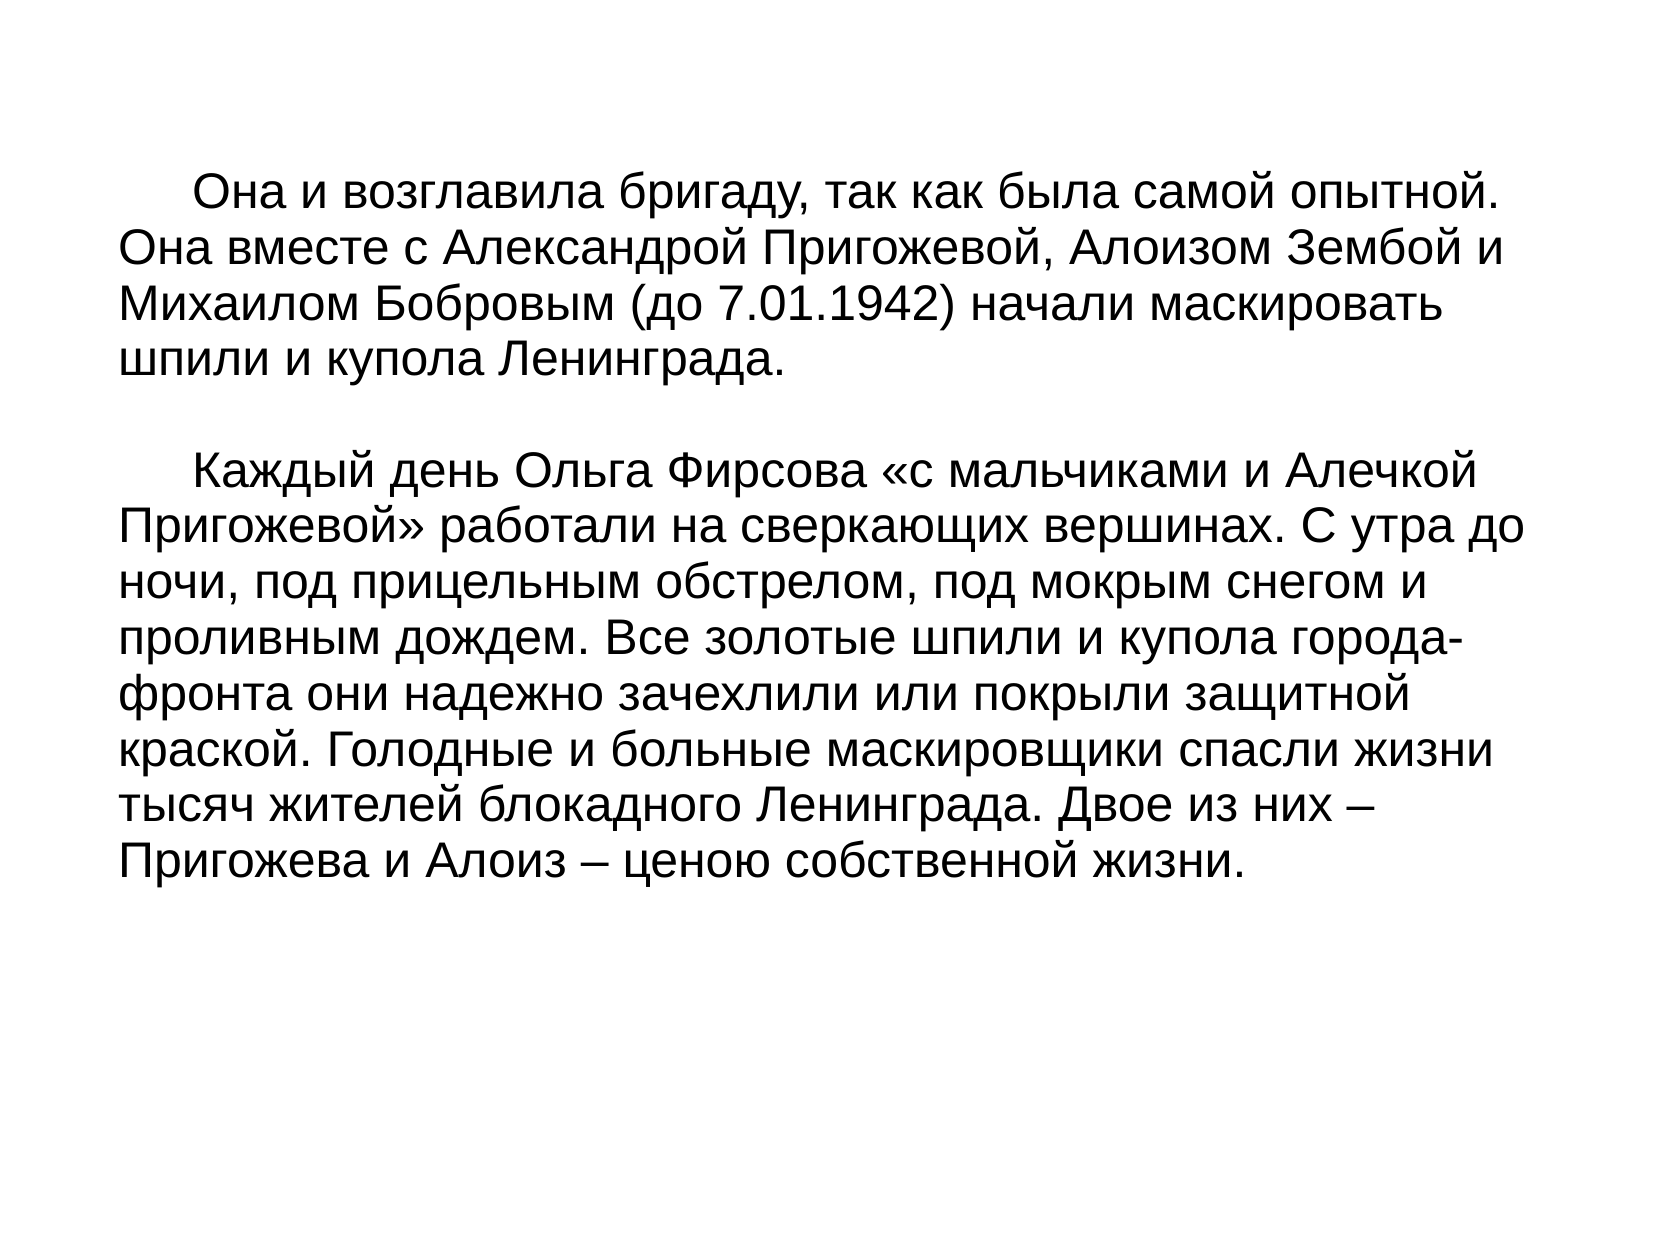

# Она и возглавила бригаду, так как была самой опытной. Она вместе с Александрой Пригожевой, Алоизом Зембой и Михаилом Бобровым (до 7.01.1942) начали маскировать шпили и купола Ленинграда. Каждый день Ольга Фирсова «с мальчиками и Алечкой Пригожевой» работали на сверкающих вершинах. С утра до ночи, под прицельным обстрелом, под мокрым снегом и проливным дождем. Все золотые шпили и купола города-фронта они надежно зачехлили или покрыли защитной краской. Голодные и больные маскировщики спасли жизни тысяч жителей блокадного Ленинграда. Двое из них – Пригожева и Алоиз – ценою собственной жизни.